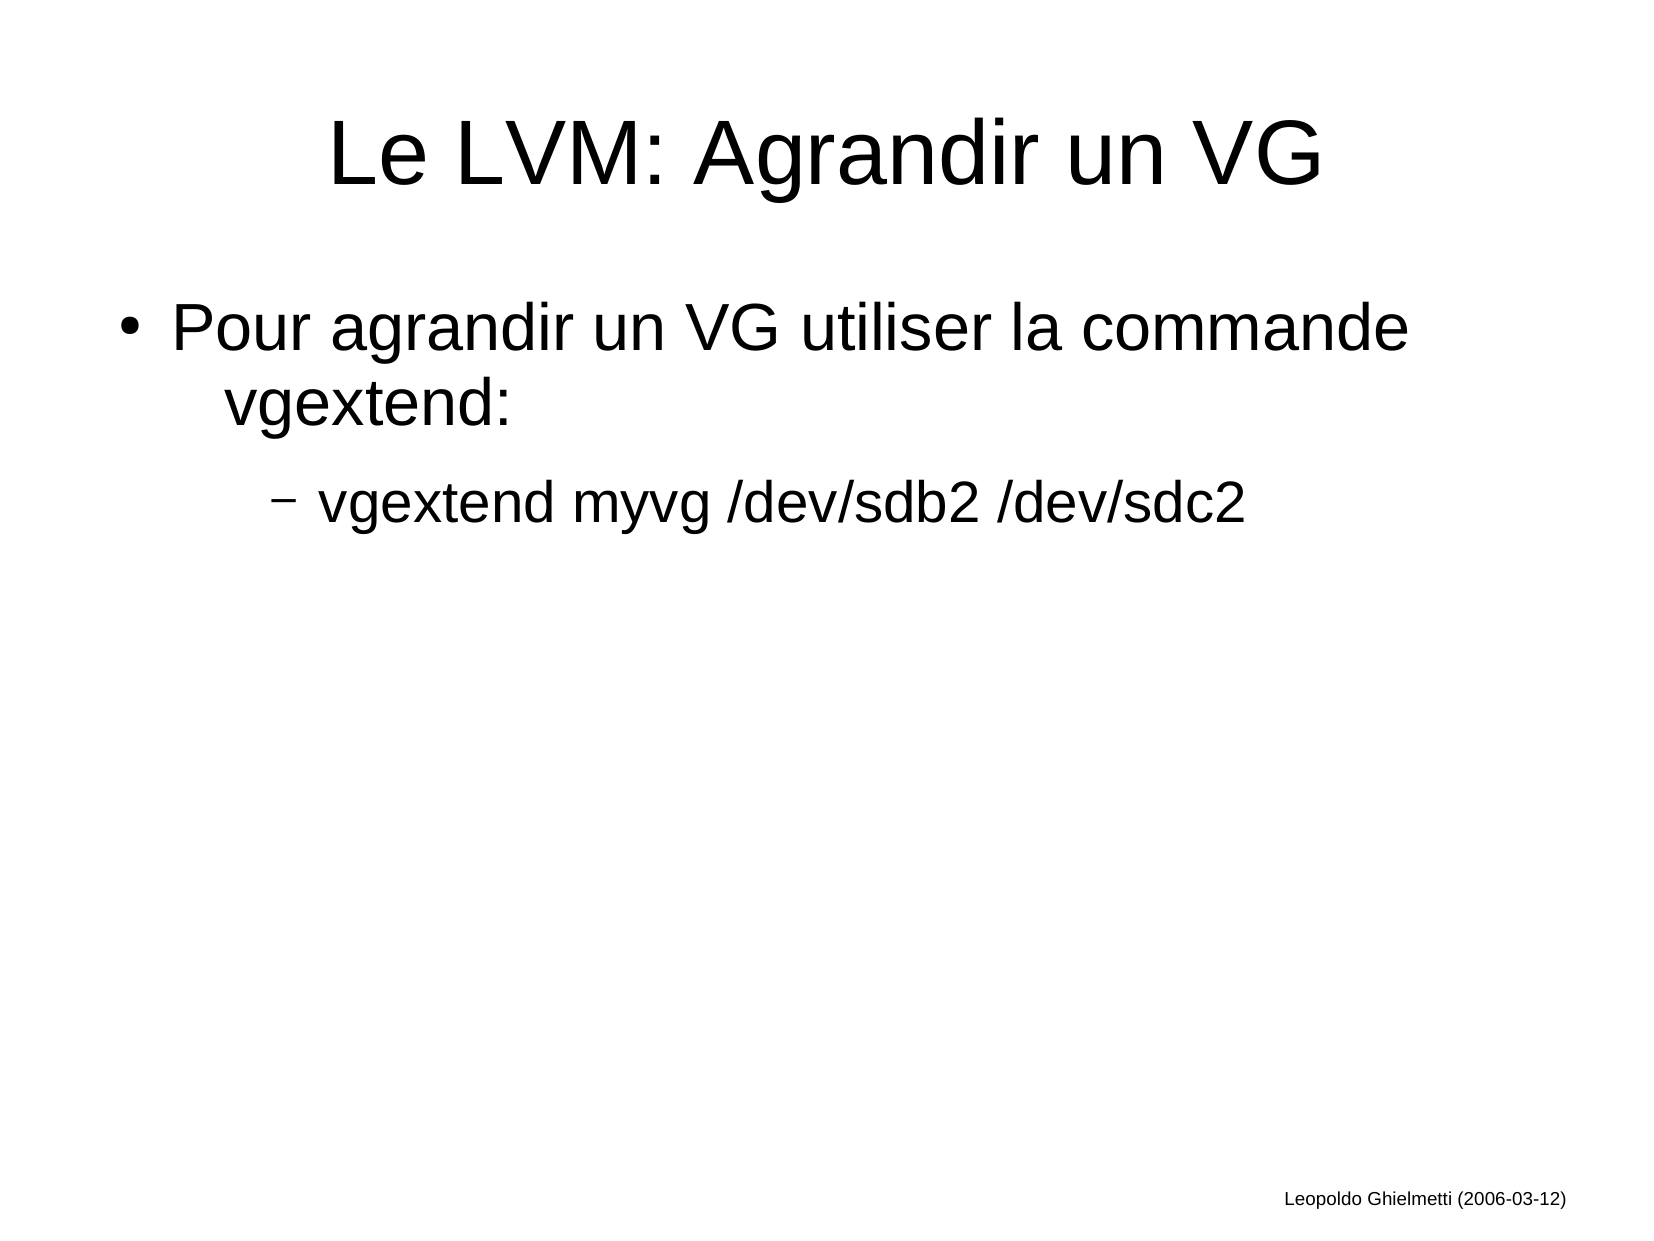

# Le LVM: Agrandir un VG
Pour agrandir un VG utiliser la commande vgextend:
vgextend myvg /dev/sdb2 /dev/sdc2
Leopoldo Ghielmetti (2006-03-12)